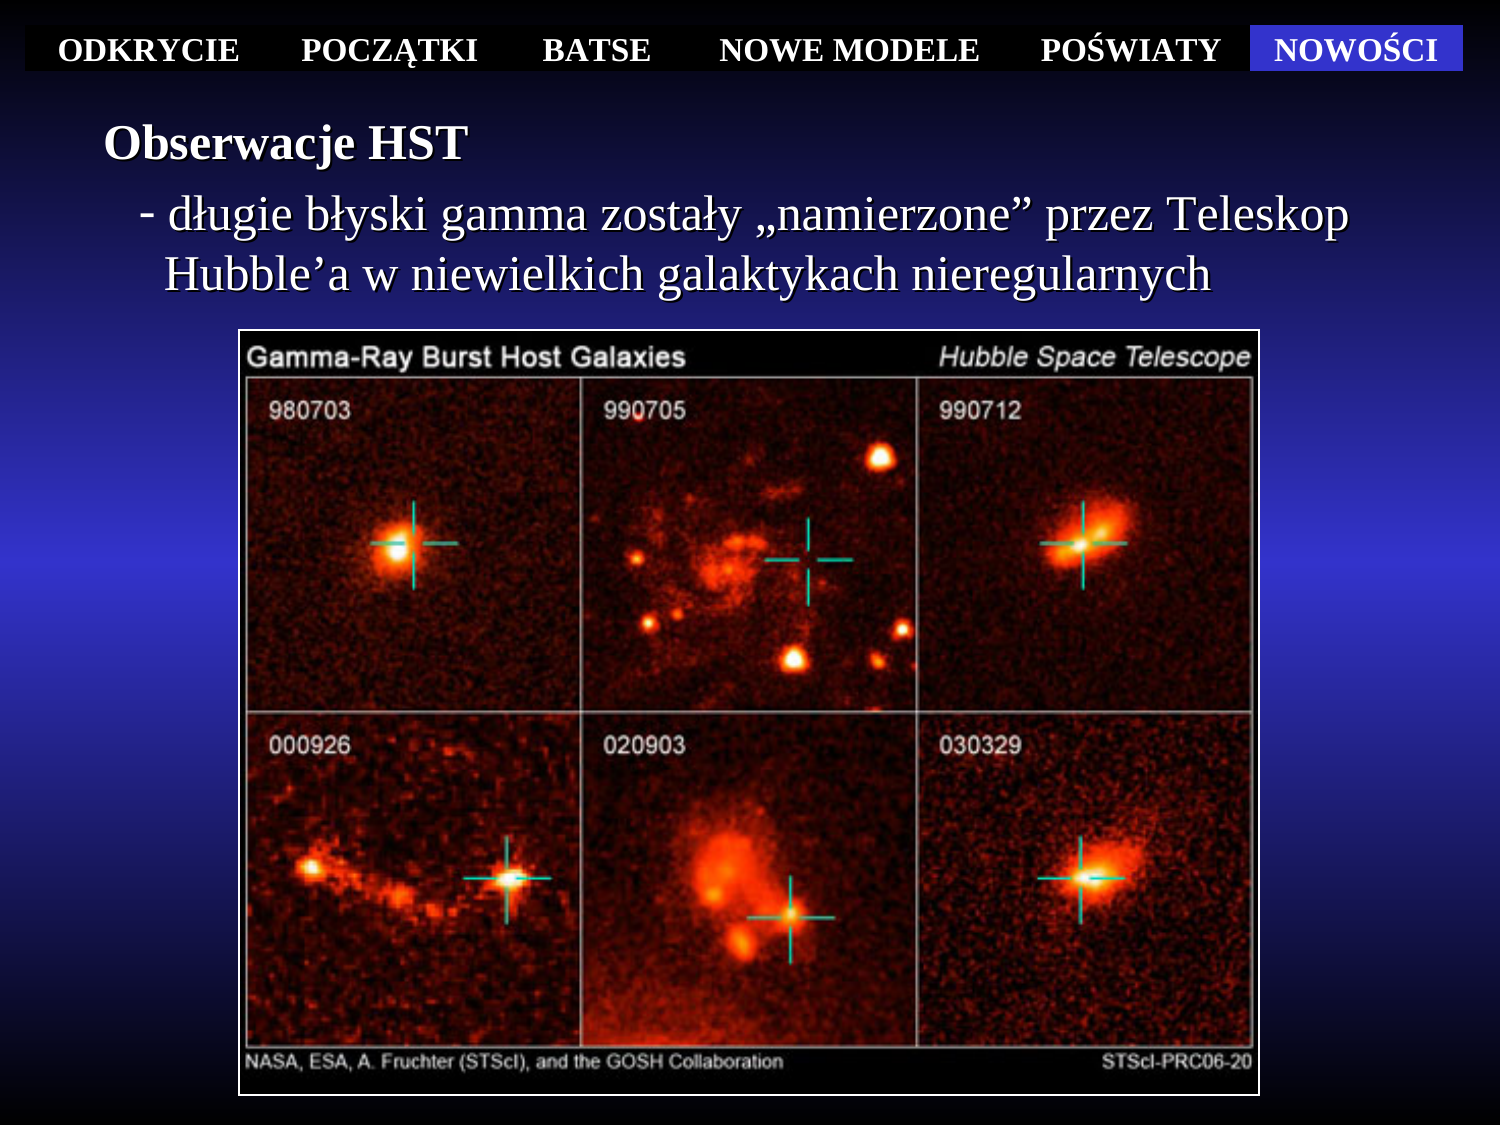

| ODKRYCIE | POCZĄTKI | BATSE | NOWE MODELE | POŚWIATY | NOWOŚCI |
| --- | --- | --- | --- | --- | --- |
Obserwacje HST
 długie błyski gamma zostały „namierzone” przez Teleskop
 Hubble’a w niewielkich galaktykach nieregularnych